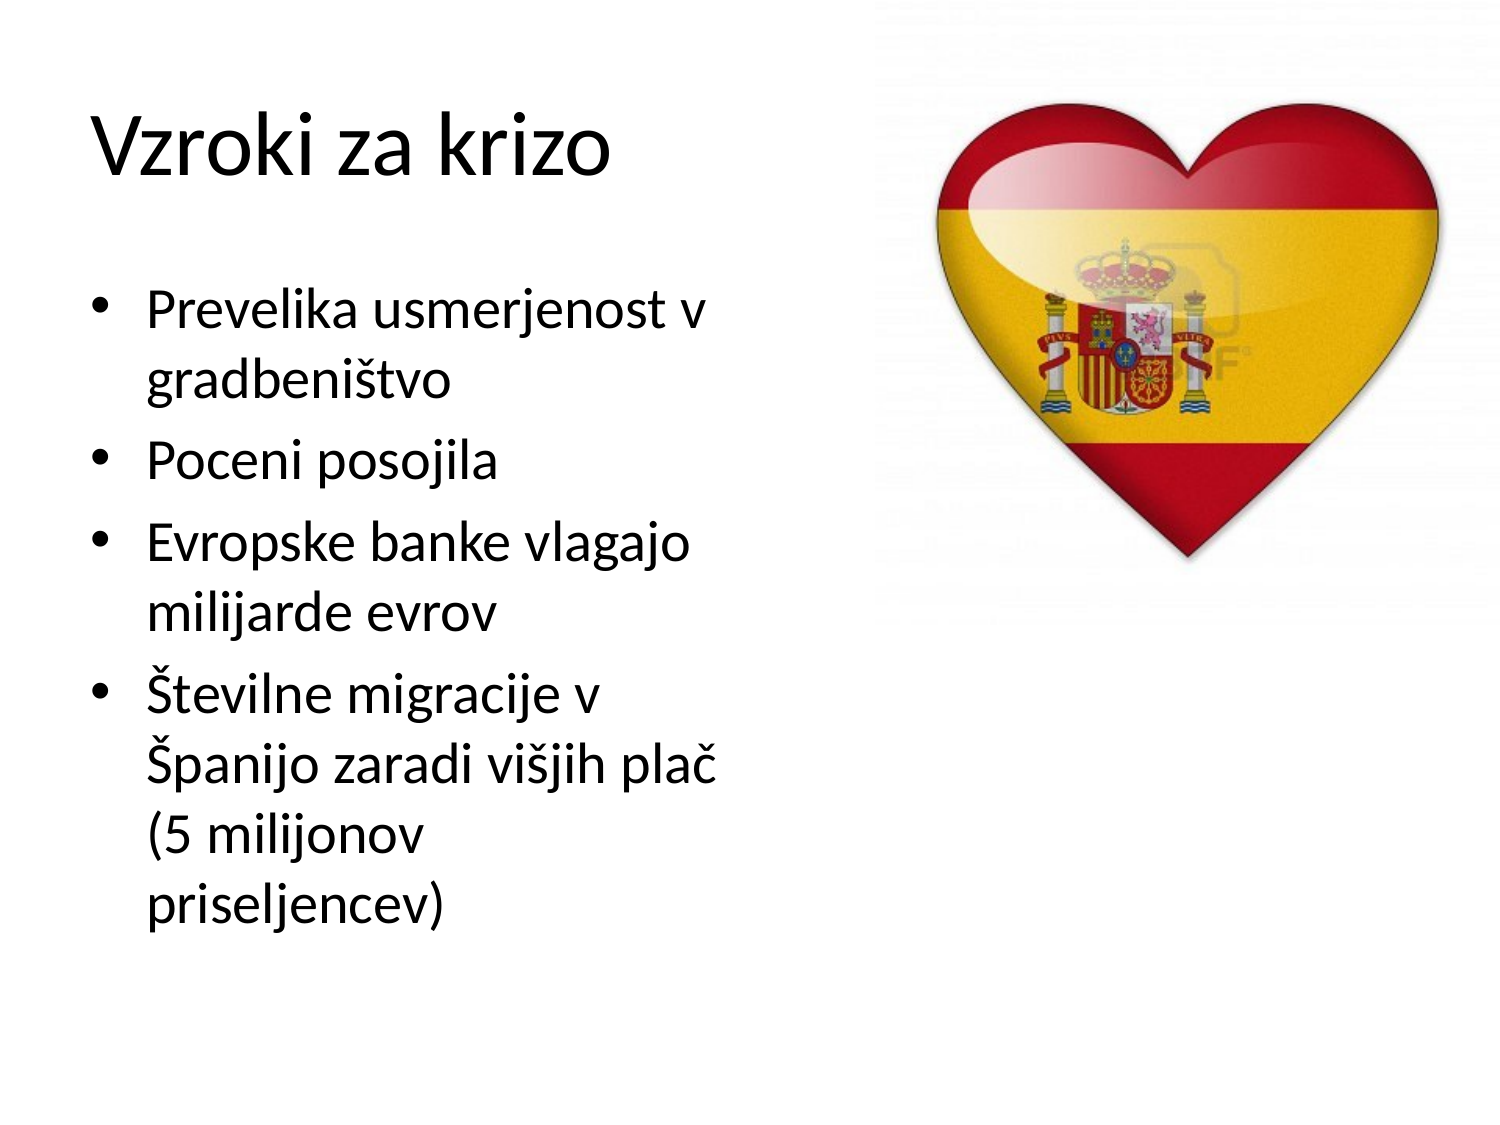

# Vzroki za krizo
Prevelika usmerjenost v gradbeništvo
Poceni posojila
Evropske banke vlagajo milijarde evrov
Številne migracije v Španijo zaradi višjih plač (5 milijonov priseljencev)